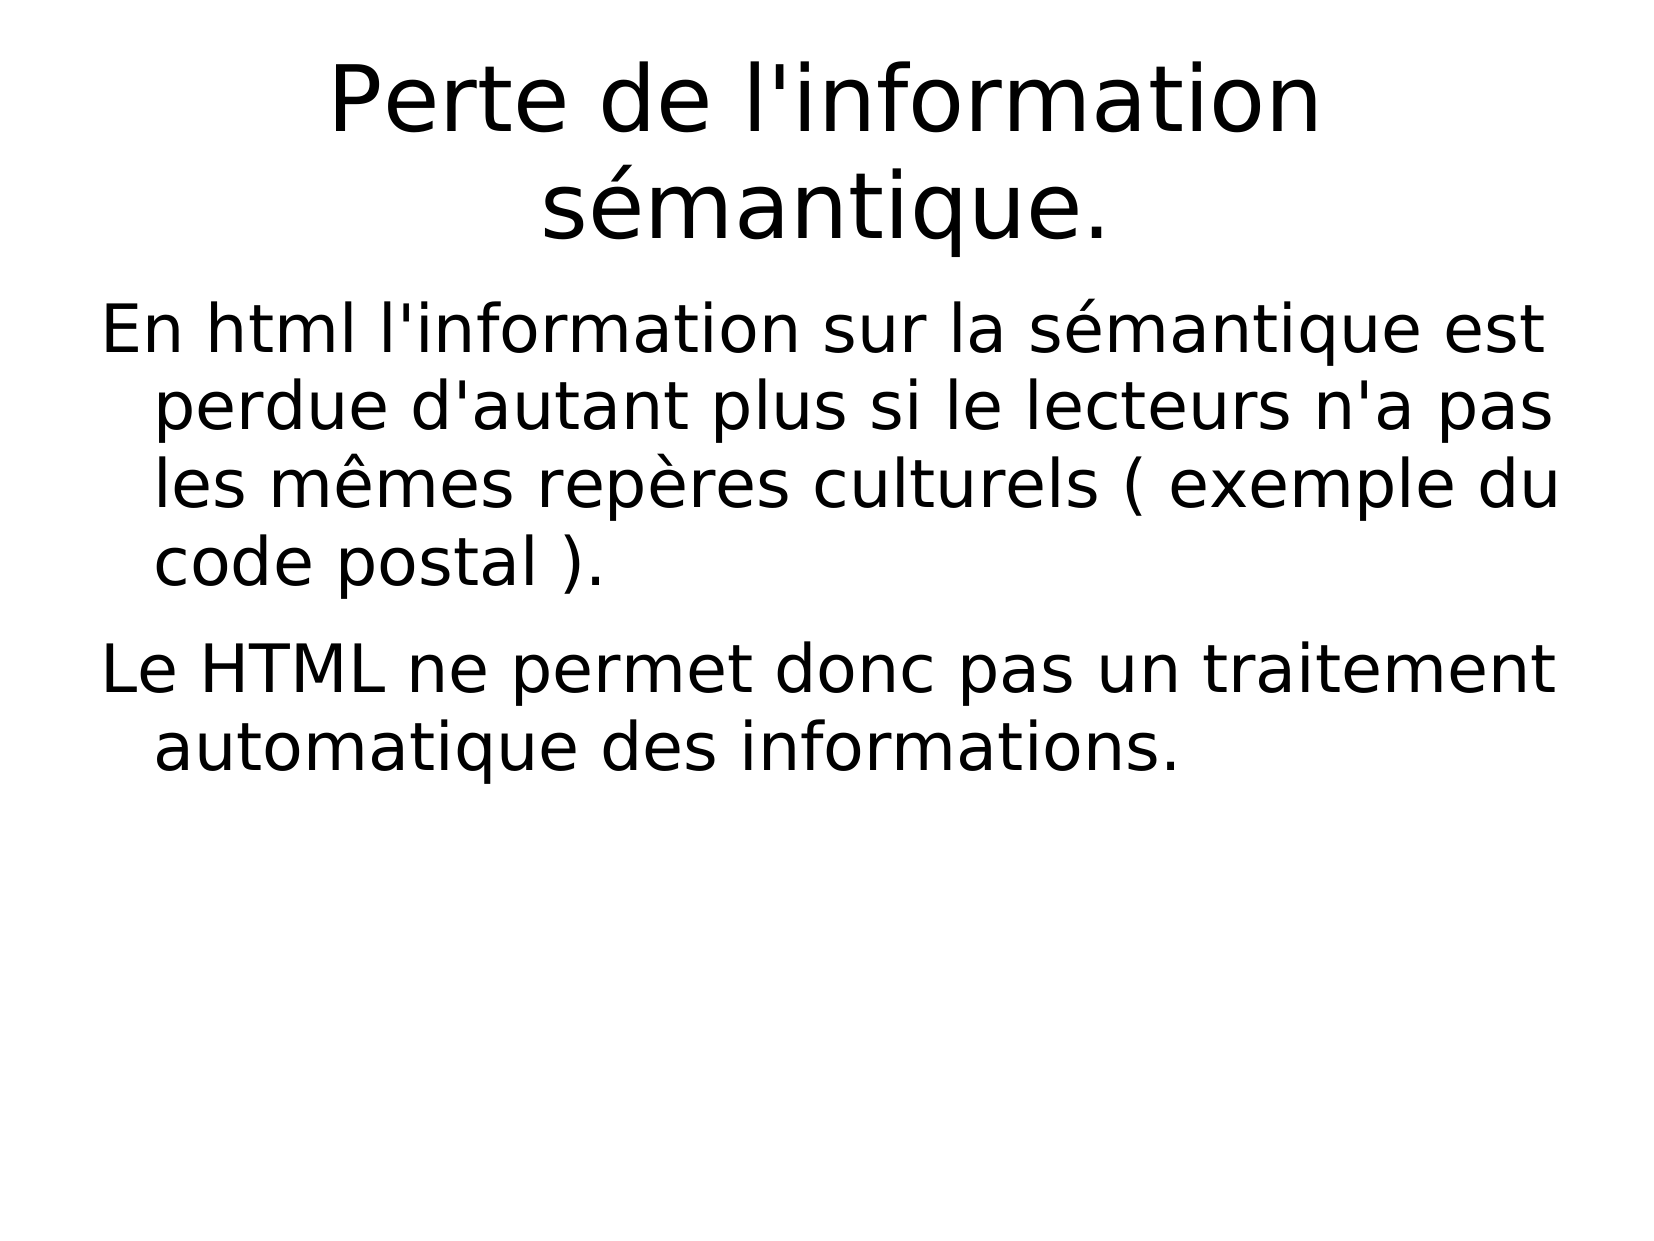

# Perte de l'information sémantique.
En html l'information sur la sémantique est perdue d'autant plus si le lecteurs n'a pas les mêmes repères culturels ( exemple du code postal ).
Le HTML ne permet donc pas un traitement automatique des informations.